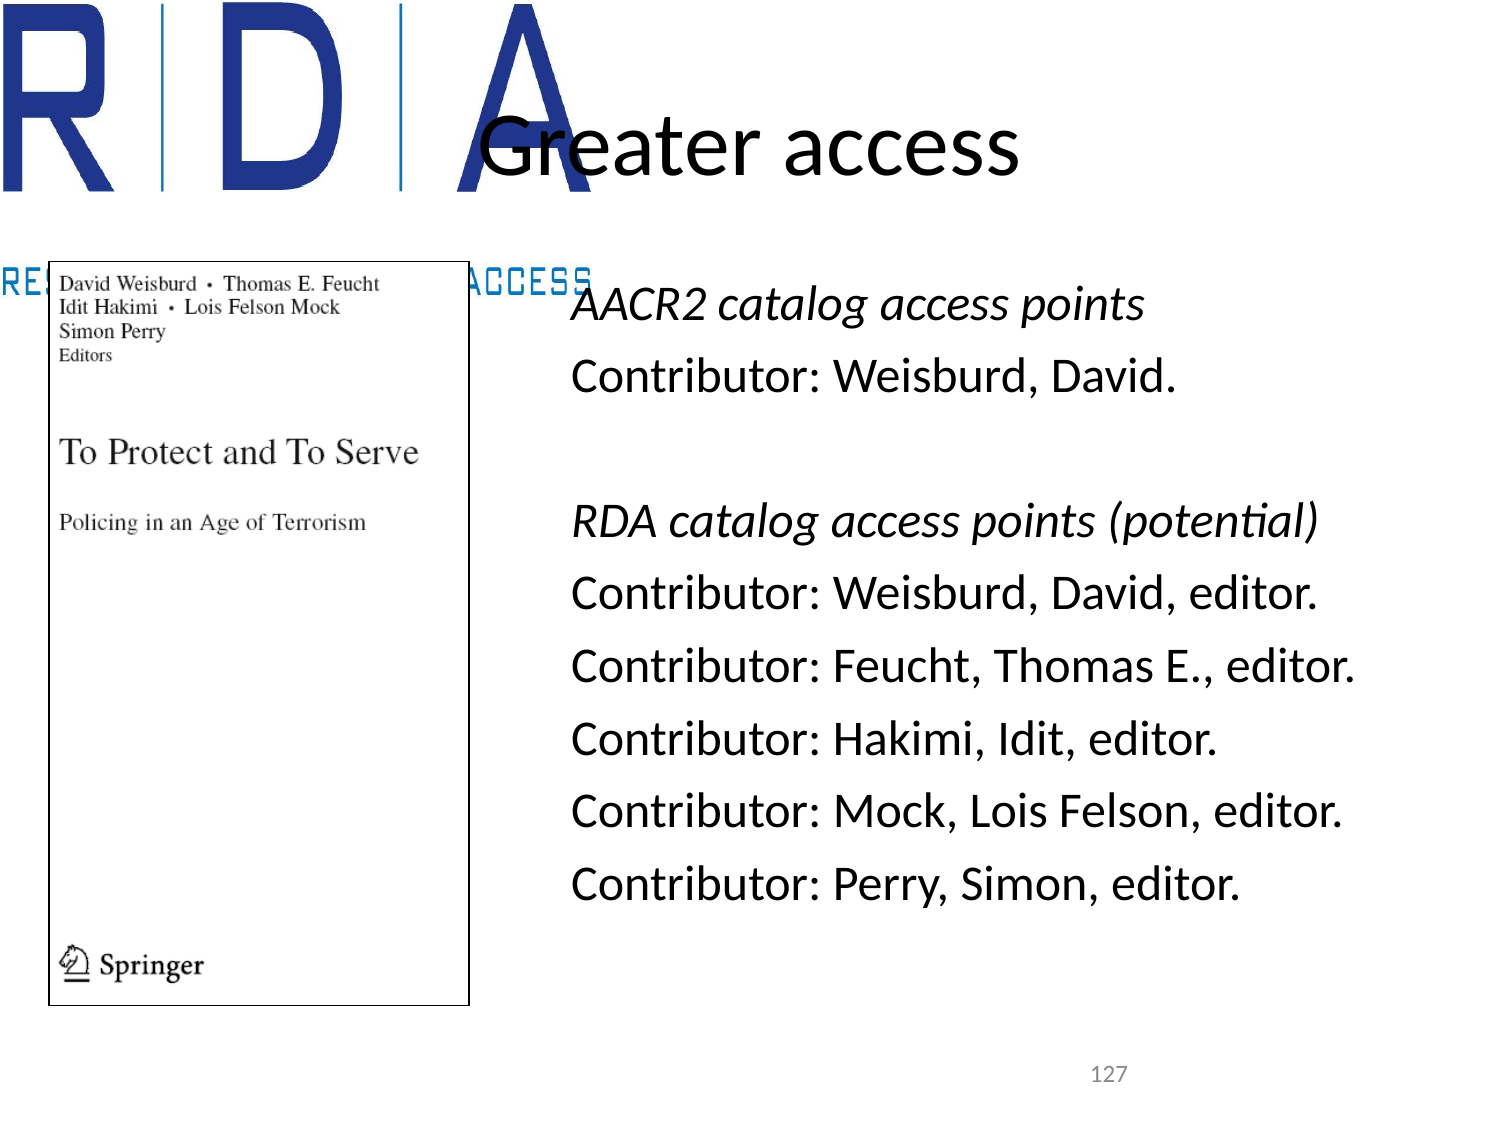

# Greater access
AACR2 catalog access points
Contributor: Weisburd, David.
RDA catalog access points (potential)
Contributor: Weisburd, David, editor.
Contributor: Feucht, Thomas E., editor.
Contributor: Hakimi, Idit, editor.
Contributor: Mock, Lois Felson, editor.
Contributor: Perry, Simon, editor.
127